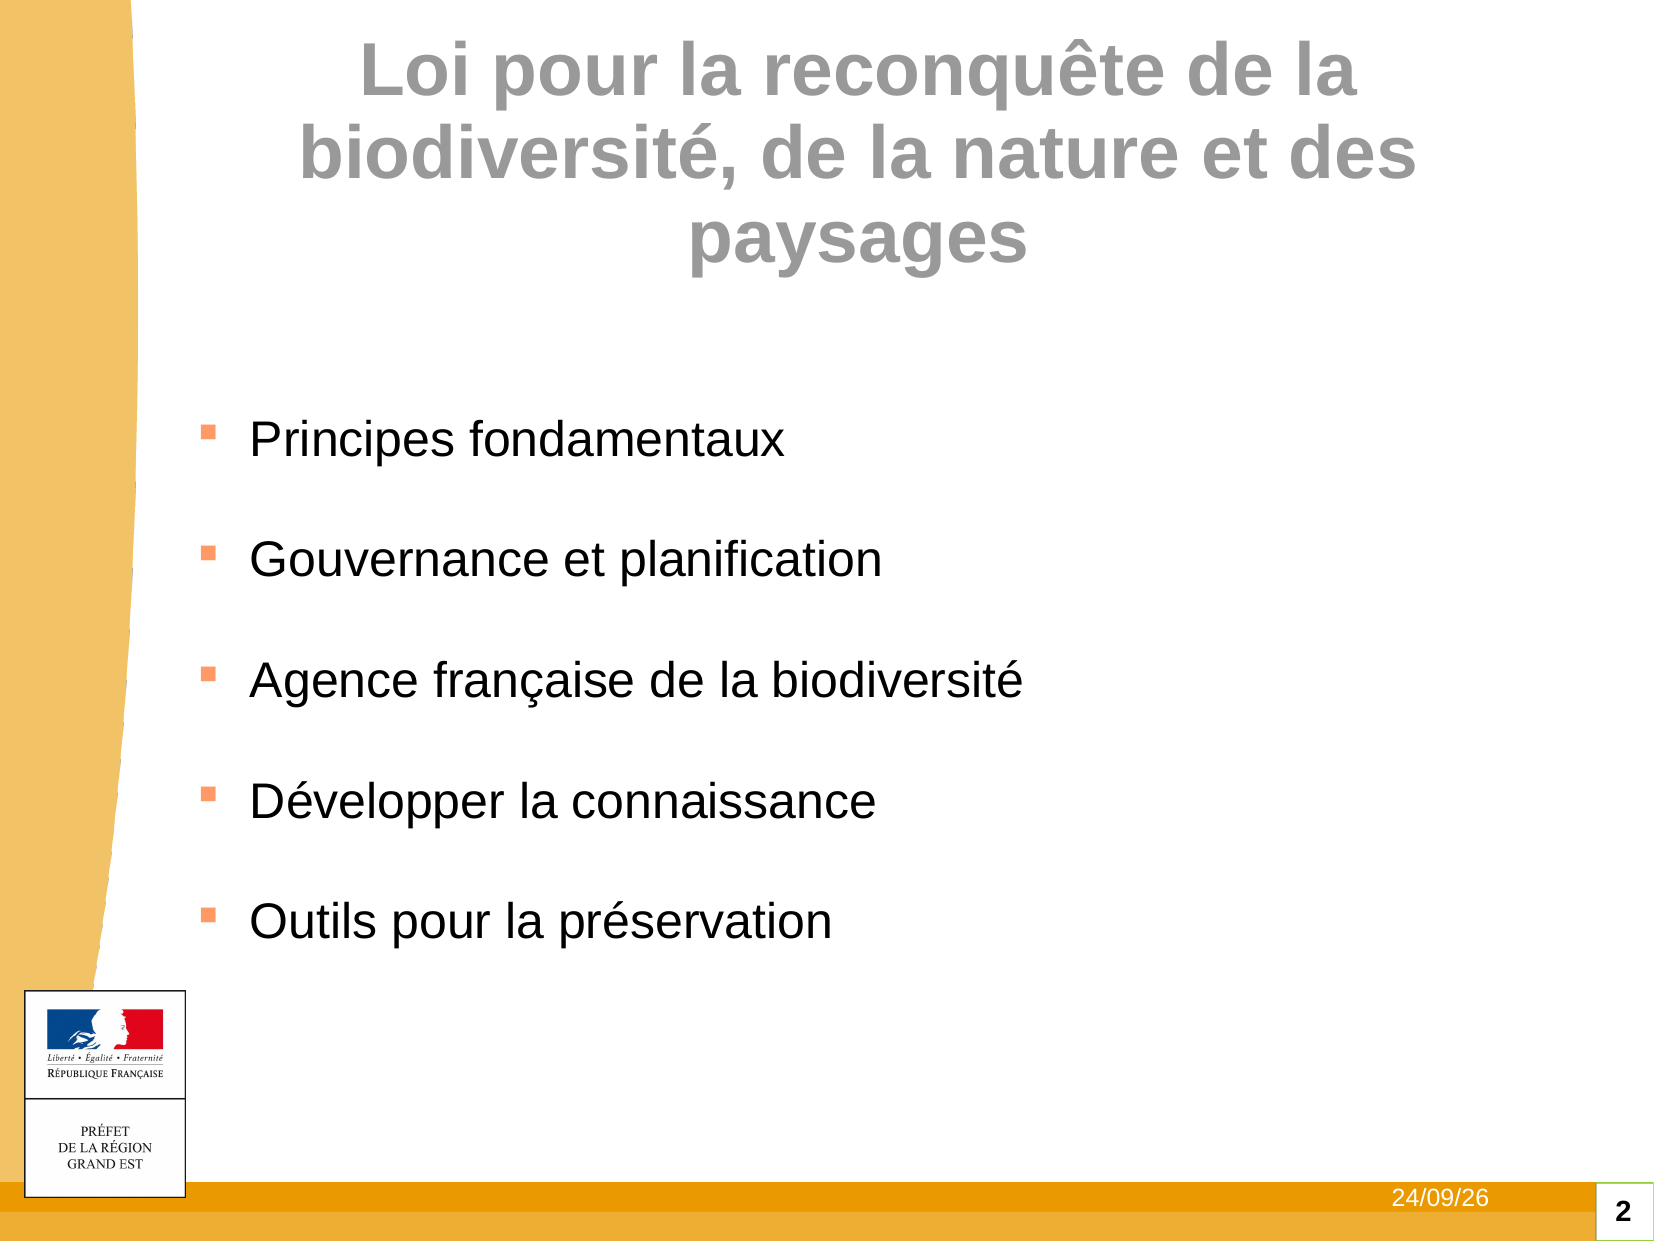

# Loi pour la reconquête de la biodiversité, de la nature et des paysages
Principes fondamentaux
Gouvernance et planification
Agence française de la biodiversité
Développer la connaissance
Outils pour la préservation
2